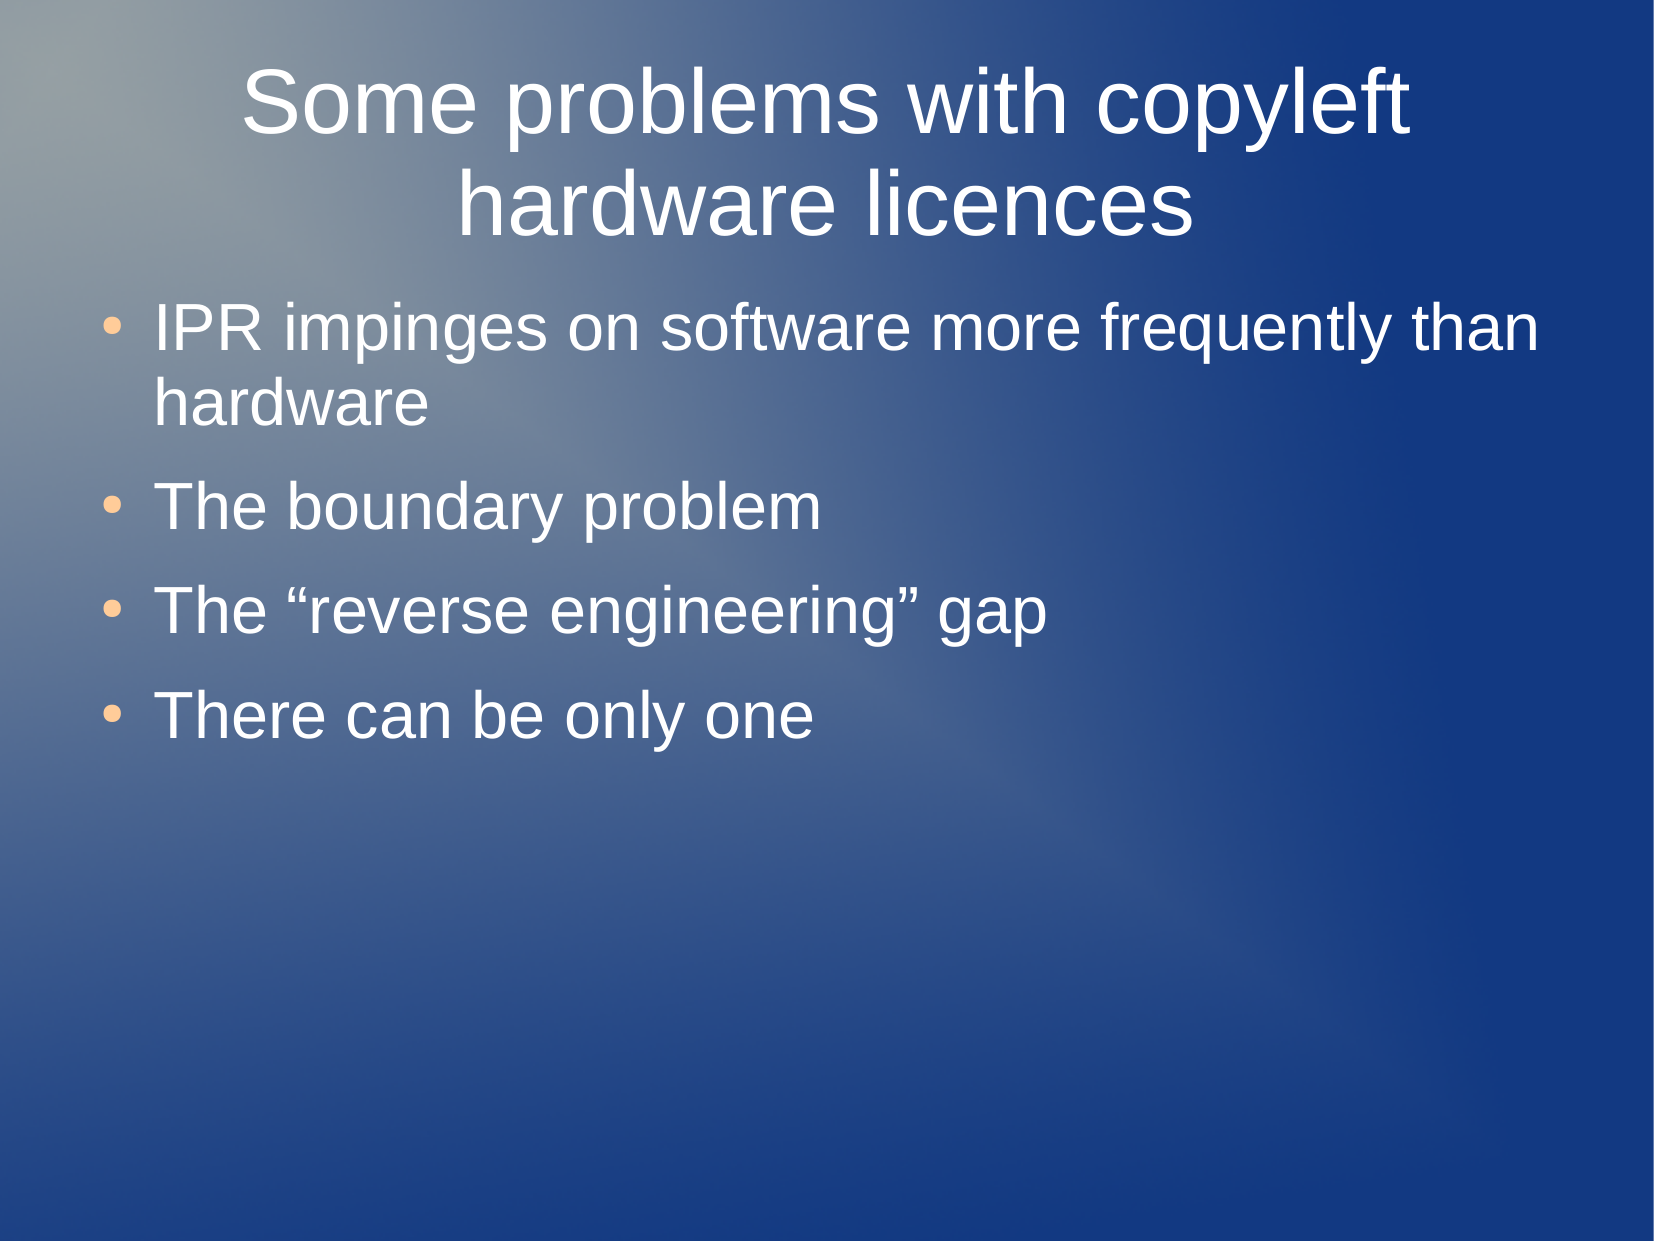

# Some problems with copyleft hardware licences
IPR impinges on software more frequently than hardware
The boundary problem
The “reverse engineering” gap
There can be only one